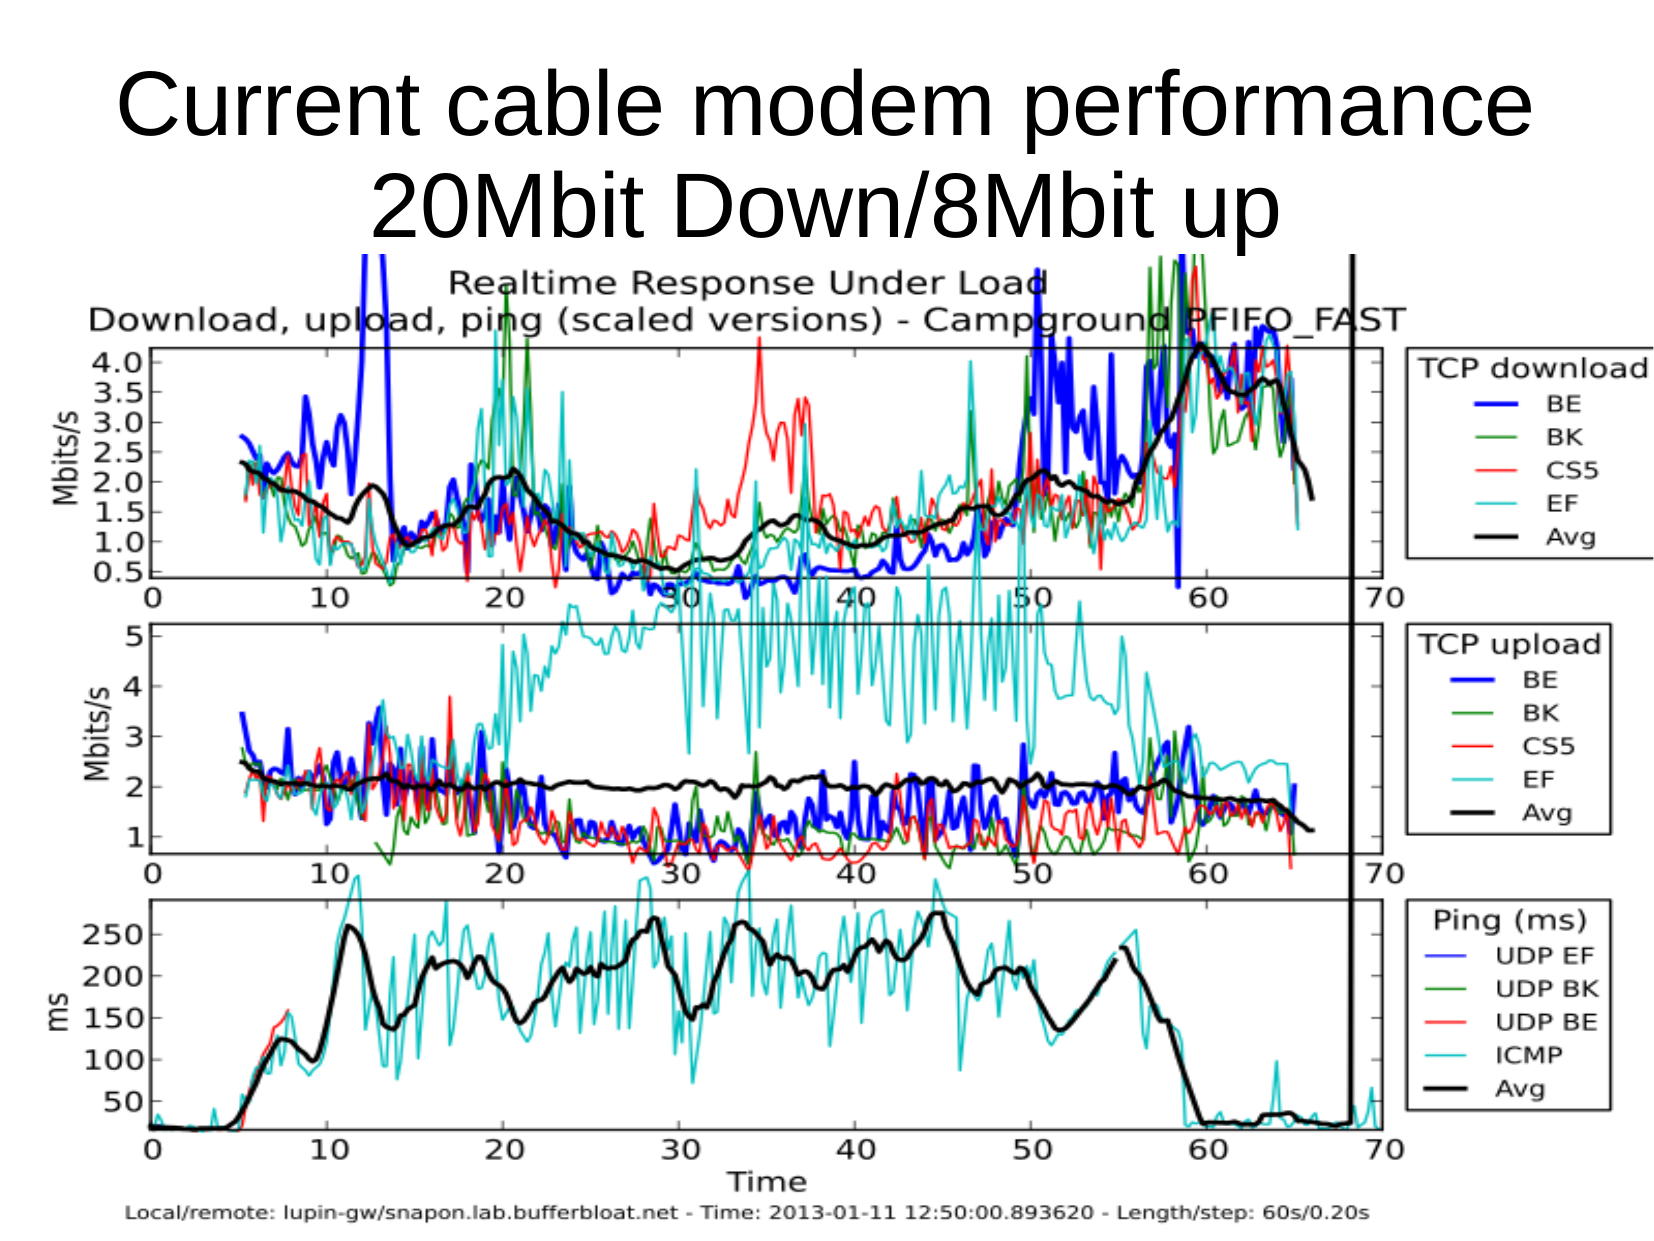

# Current cable modem performance 20Mbit Down/8Mbit up